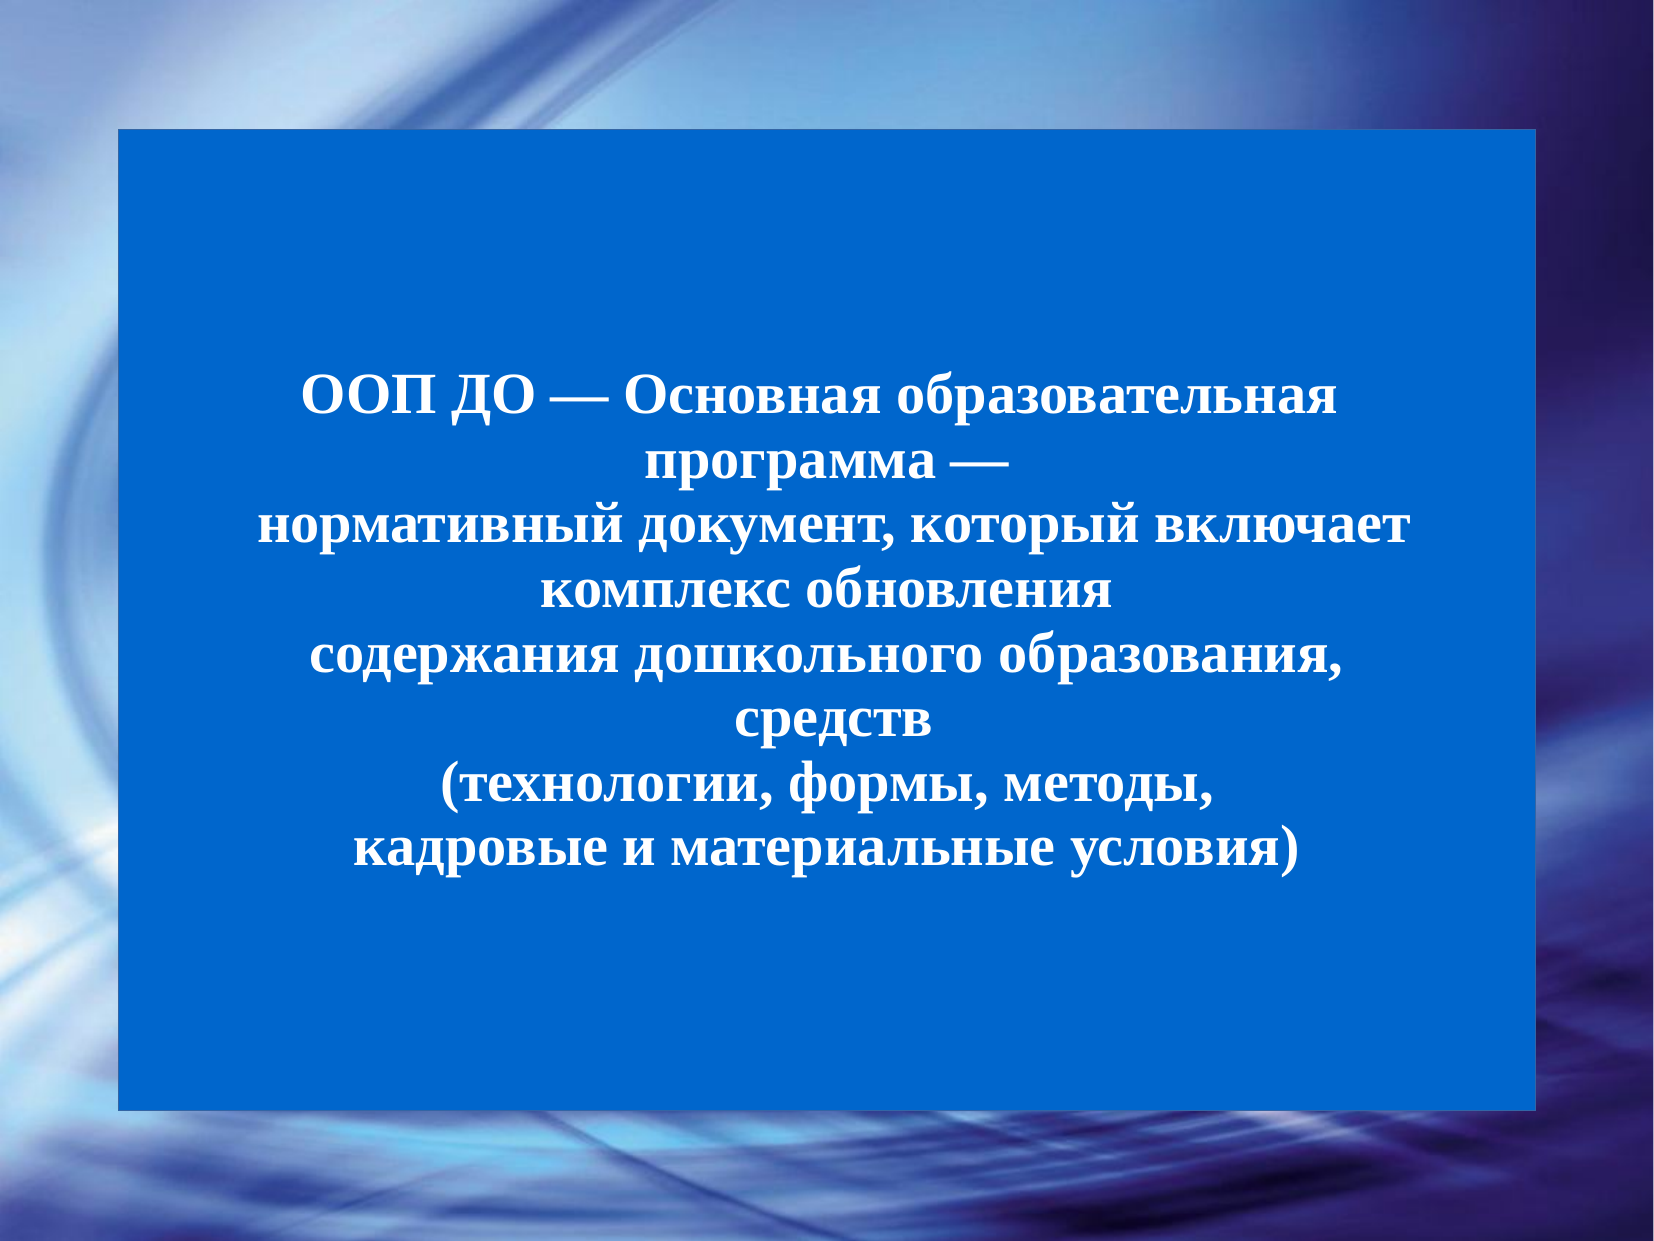

#
ООП ДО — Основная образовательная
программа —
 нормативный документ, который включает
 комплекс обновления
содержания дошкольного образования,
 средств
(технологии, формы, методы,
кадровые и материальные условия)